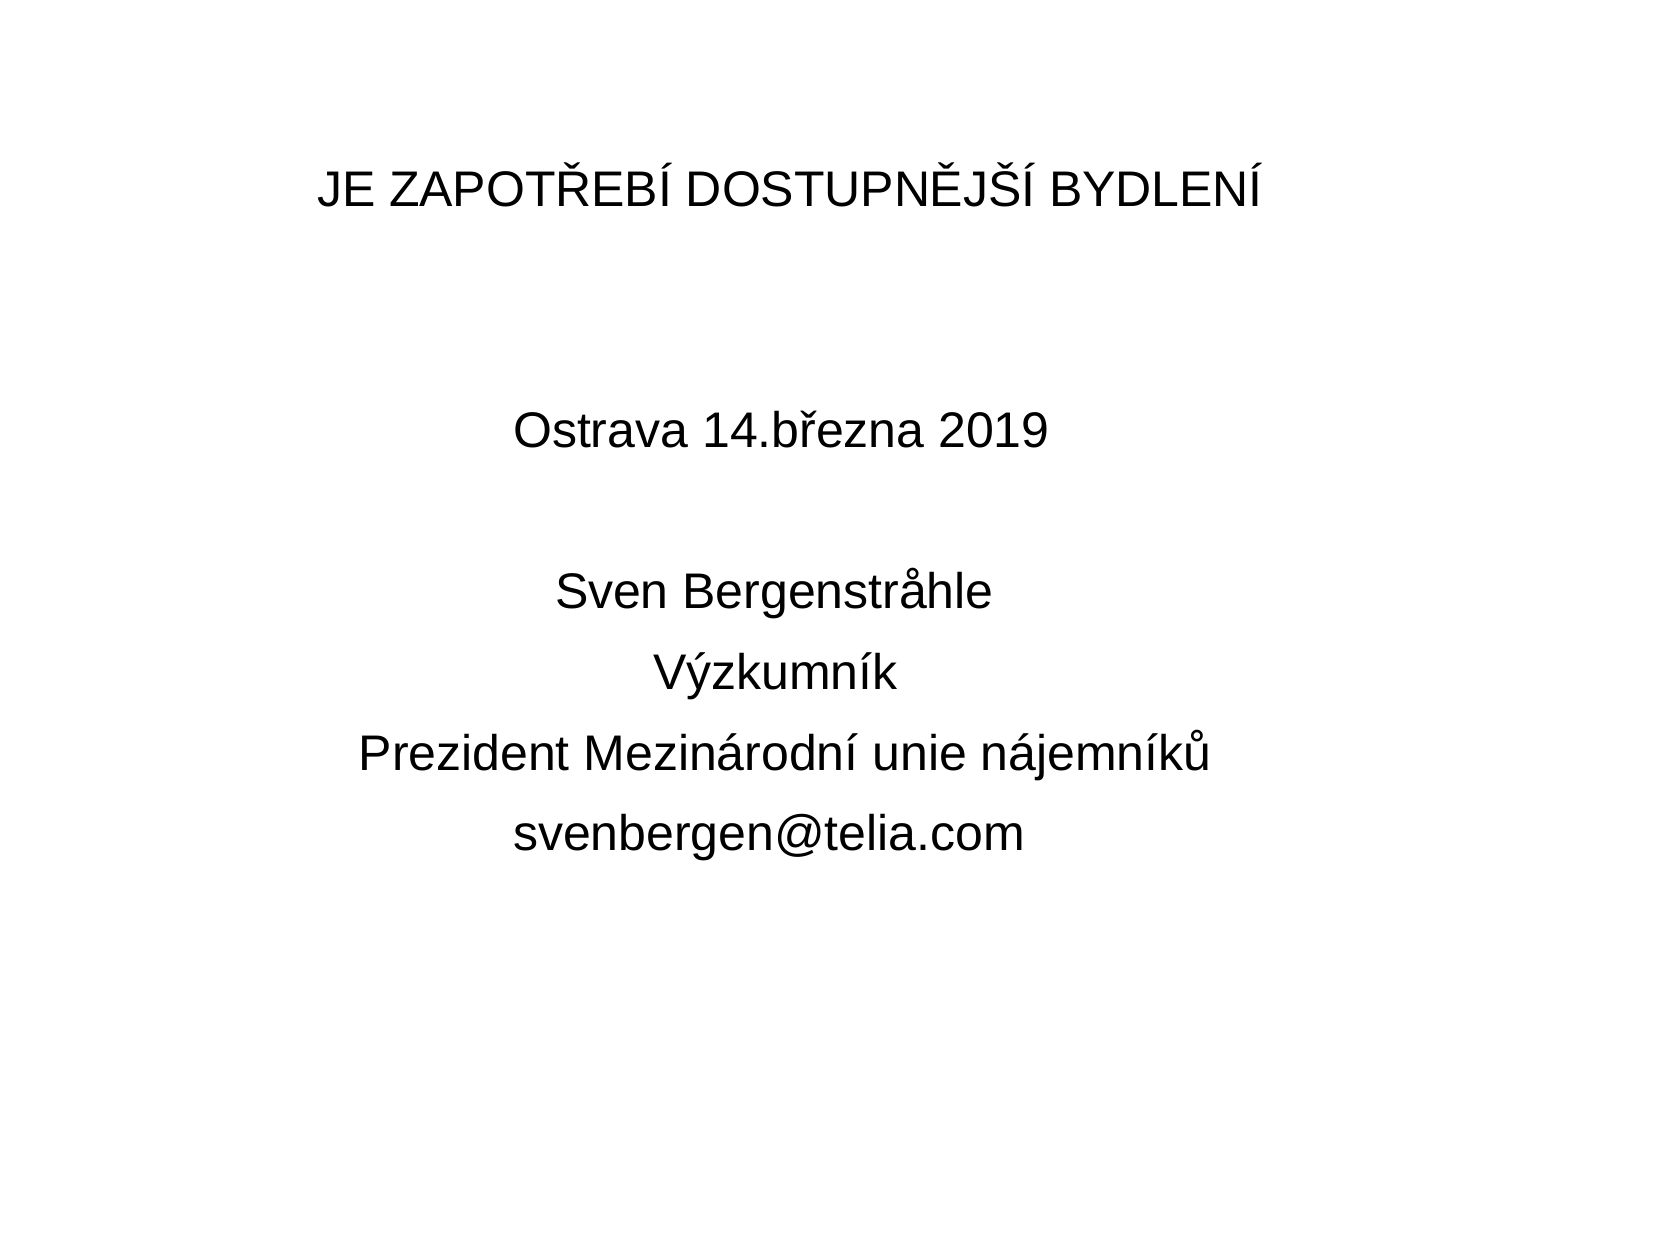

JE ZAPOTŘEBÍ DOSTUPNĚJŠÍ BYDLENÍ
 Ostrava 14.března 2019
 Sven Bergenstråhle
 Výzkumník
 Prezident Mezinárodní unie nájemníků
 svenbergen@telia.com